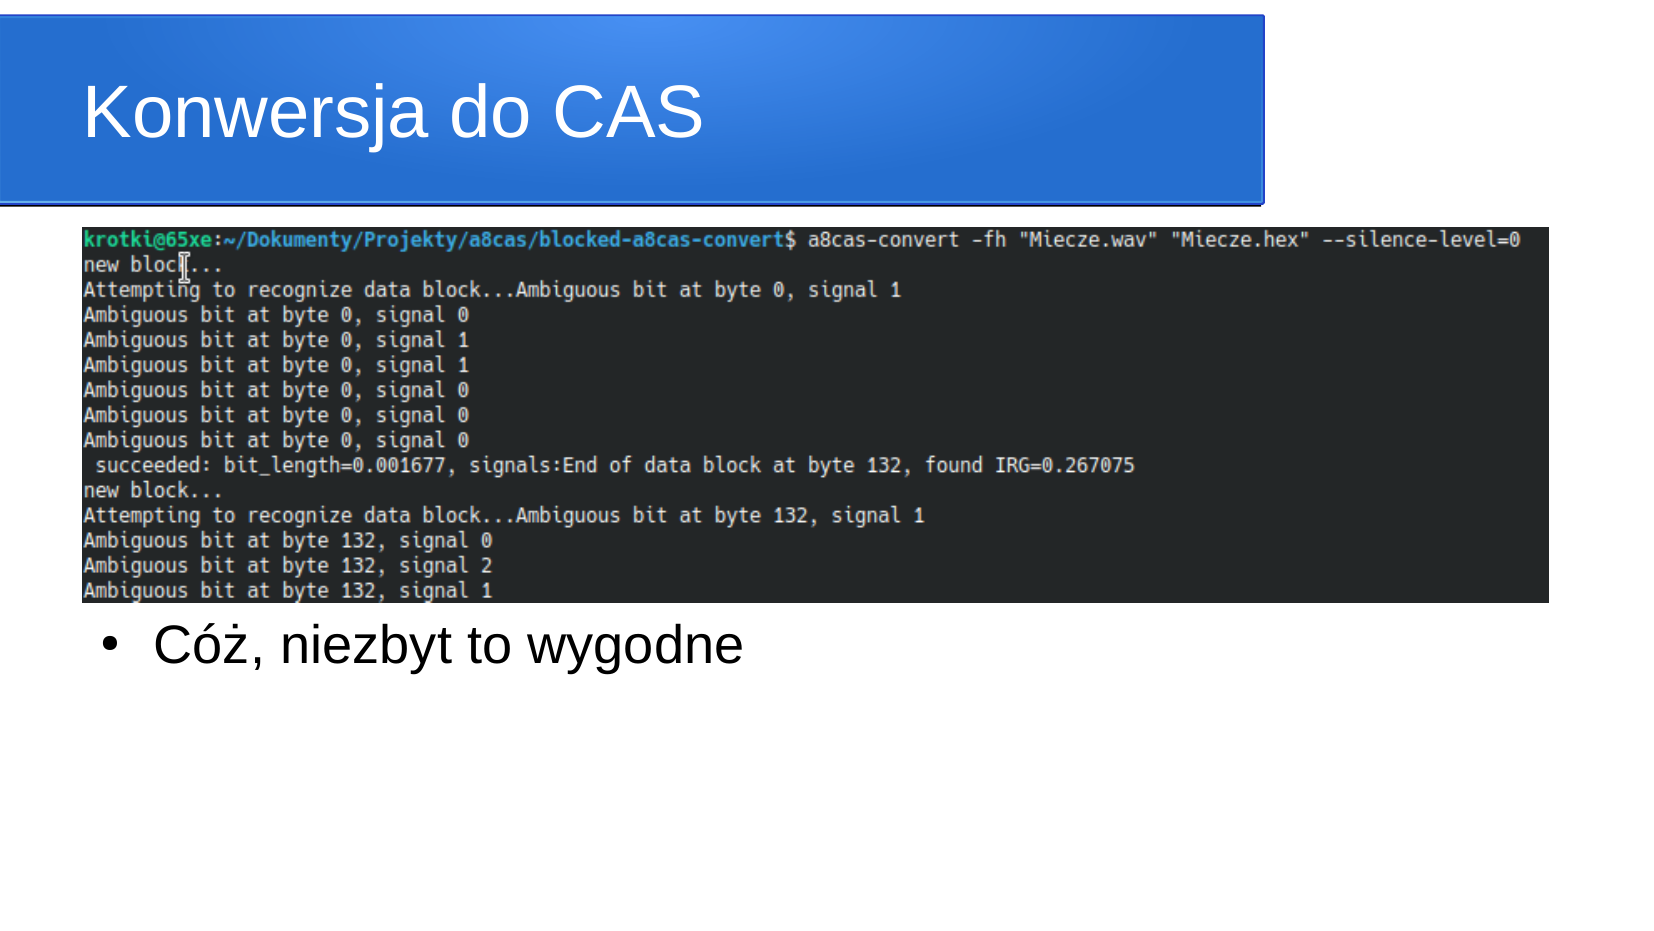

# Konwersja do CAS
Cóż, niezbyt to wygodne